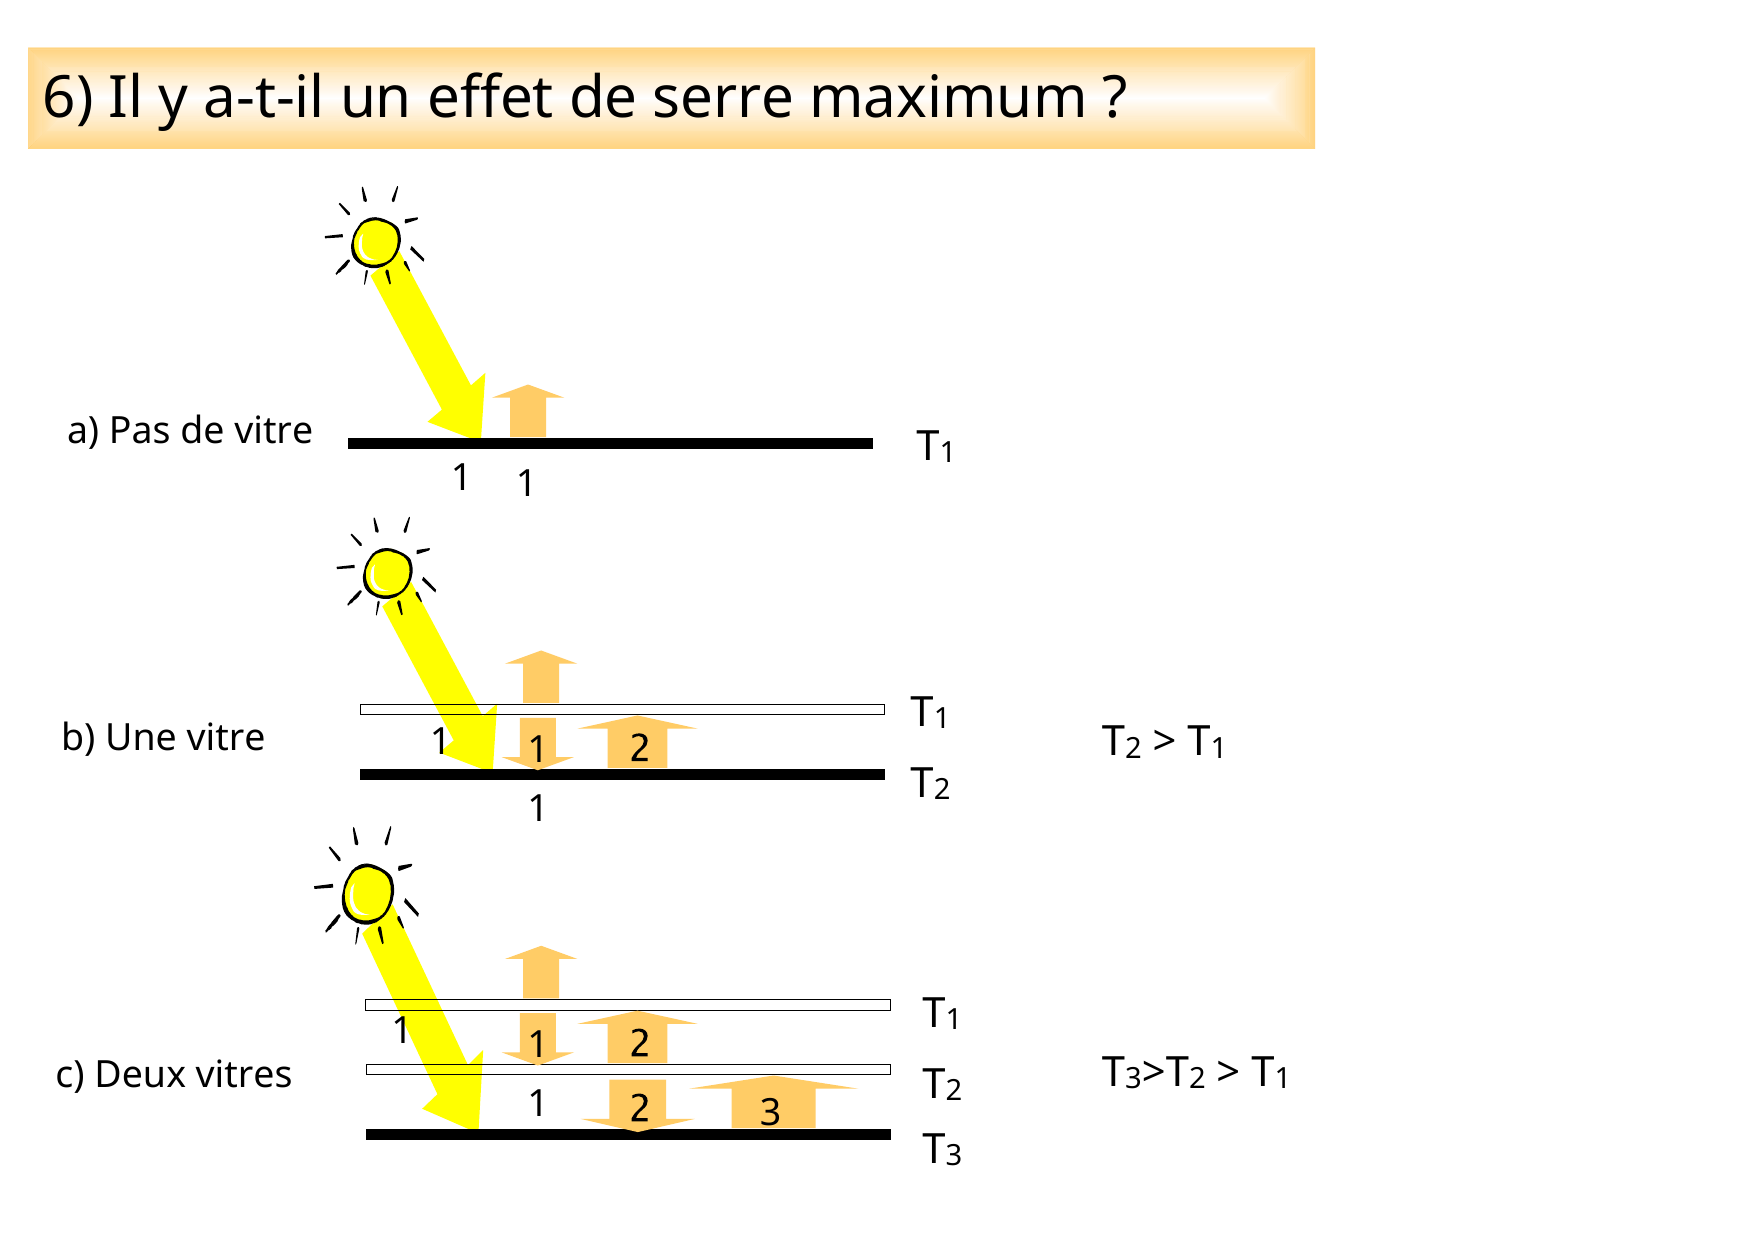

6) Il y a-t-il un effet de serre maximum ?
T1
1
1
a) Pas de vitre
T1
1
1
T2
b) Une vitre
T2 > T1
1
T1
1
1
1
T2
T3>T2 > T1
c) Deux vitres
T3
3